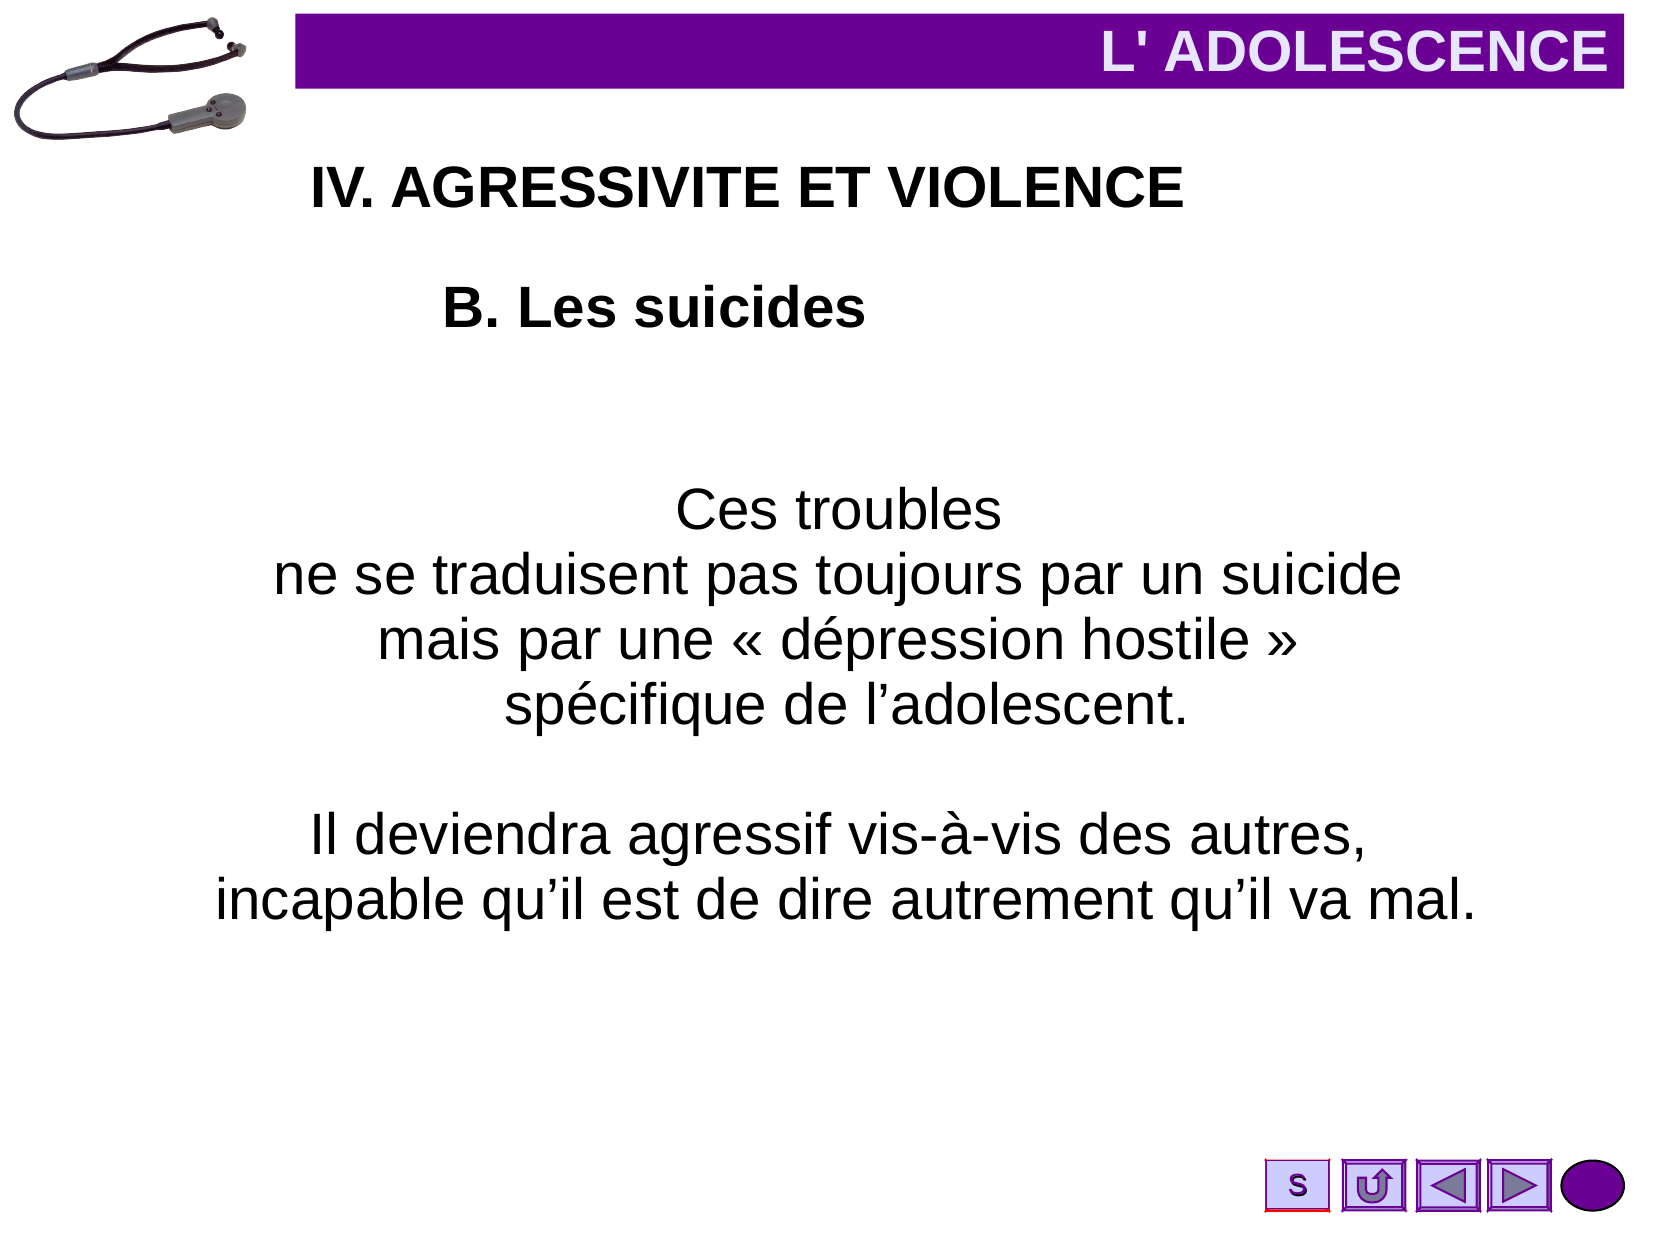

L' ADOLESCENCE
IV. AGRESSIVITE ET VIOLENCE
B. Les suicides
Ces troubles
ne se traduisent pas toujours par un suicide
mais par une « dépression hostile »
spécifique de l’adolescent.
Il deviendra agressif vis-à-vis des autres,
incapable qu’il est de dire autrement qu’il va mal.